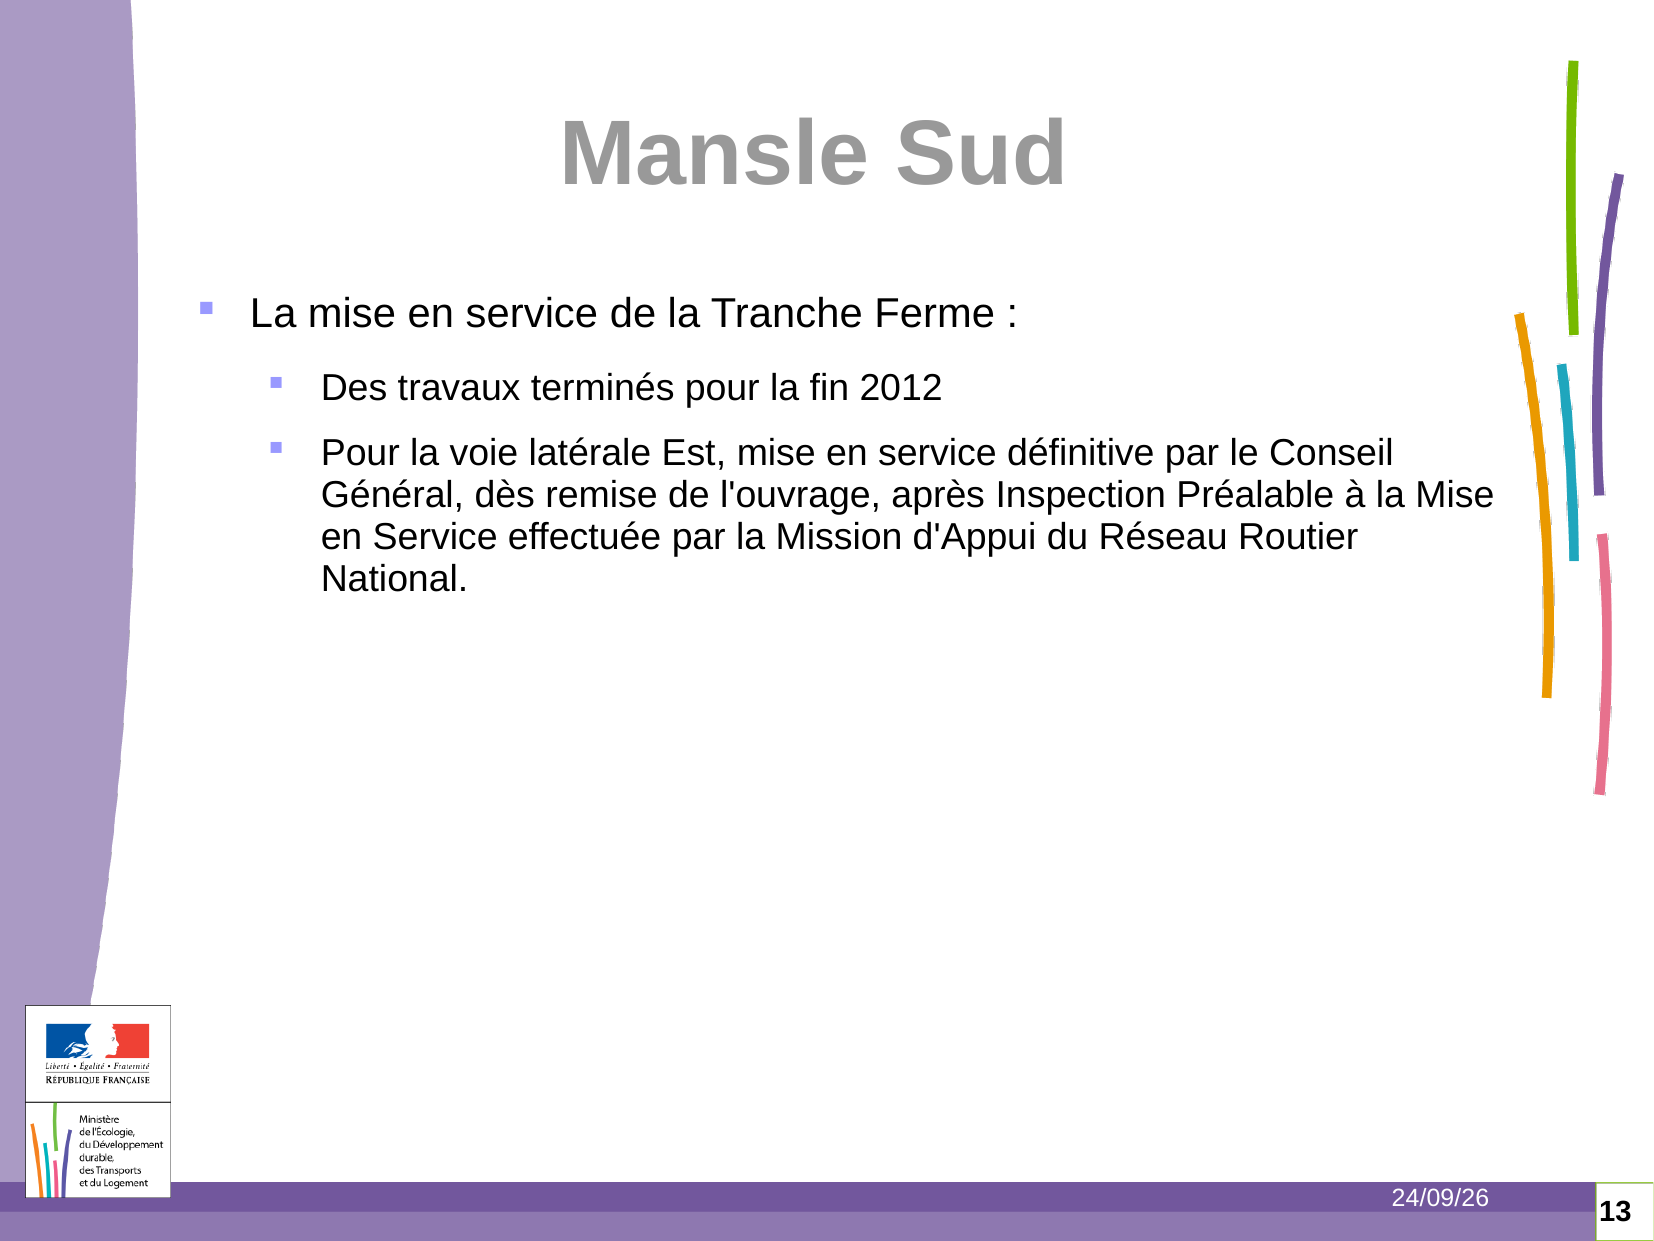

# Mansle Sud
La mise en service de la Tranche Ferme :
Des travaux terminés pour la fin 2012
Pour la voie latérale Est, mise en service définitive par le Conseil Général, dès remise de l'ouvrage, après Inspection Préalable à la Mise en Service effectuée par la Mission d'Appui du Réseau Routier National.
13